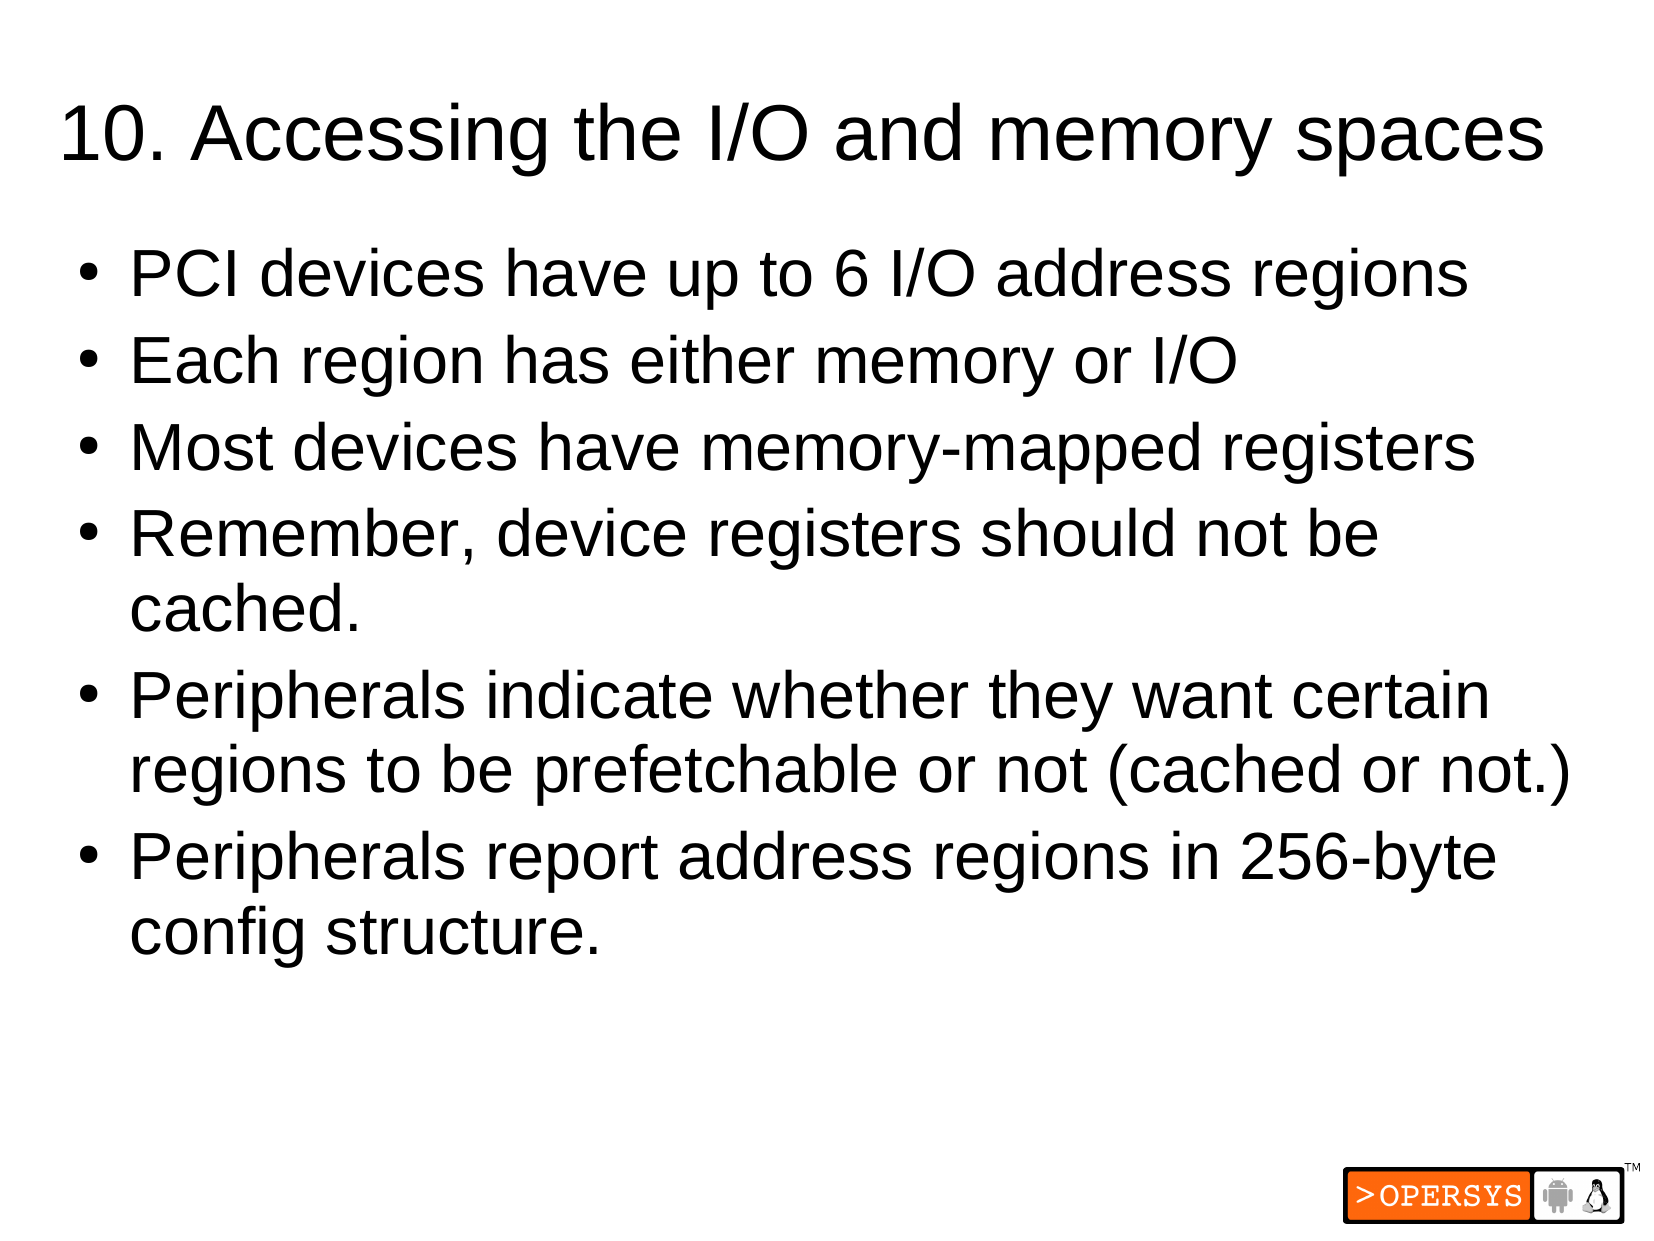

# 10. Accessing the I/O and memory spaces
PCI devices have up to 6 I/O address regions
Each region has either memory or I/O
Most devices have memory-mapped registers
Remember, device registers should not be cached.
Peripherals indicate whether they want certain regions to be prefetchable or not (cached or not.)
Peripherals report address regions in 256-byte config structure.